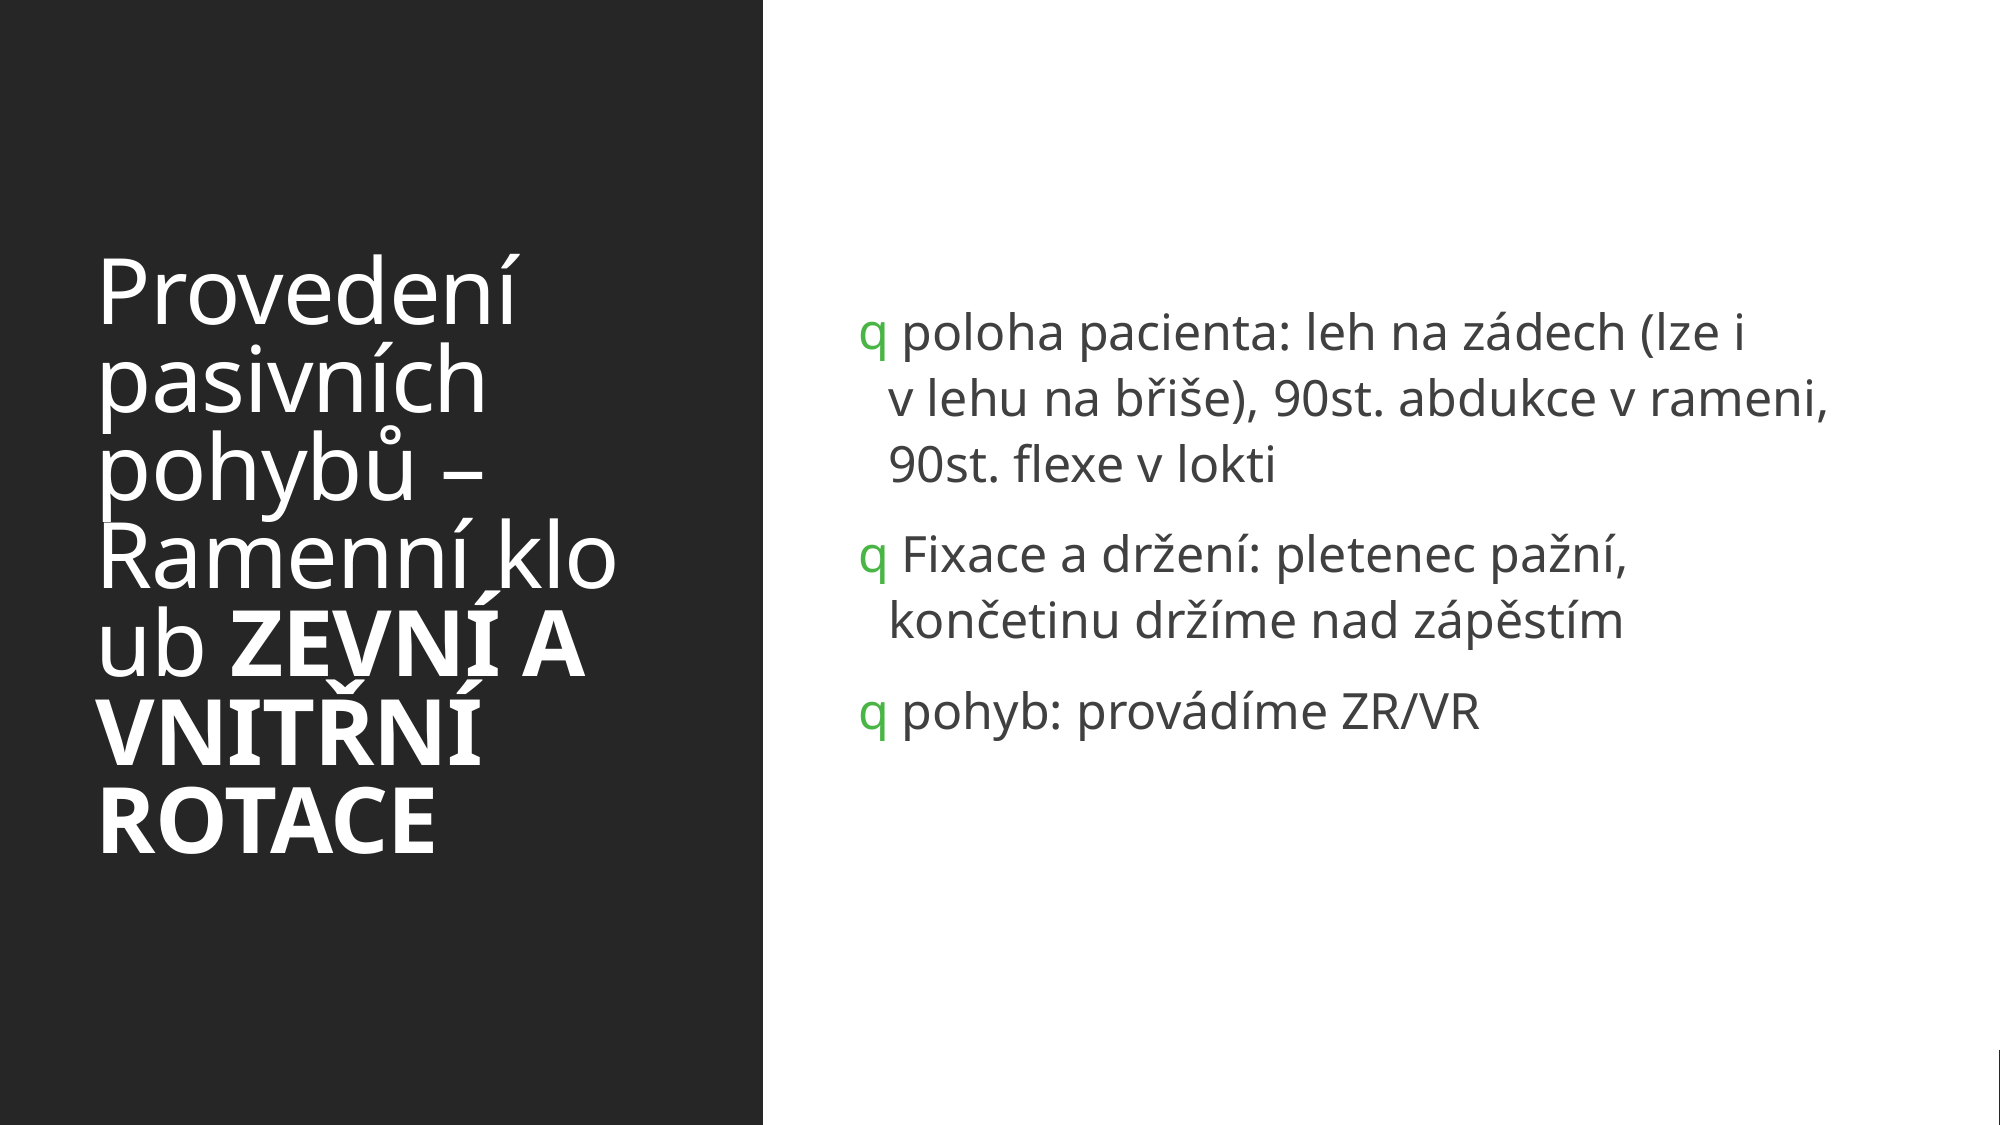

# Provedení pasivních pohybů –Ramenní kloub ZEVNÍ A VNITŘNÍ ROTACE
 poloha pacienta: leh na zádech (lze i v lehu na břiše), 90st. abdukce v rameni, 90st. flexe v lokti
 Fixace a držení: pletenec pažní, končetinu držíme nad zápěstím
 pohyb: provádíme ZR/VR